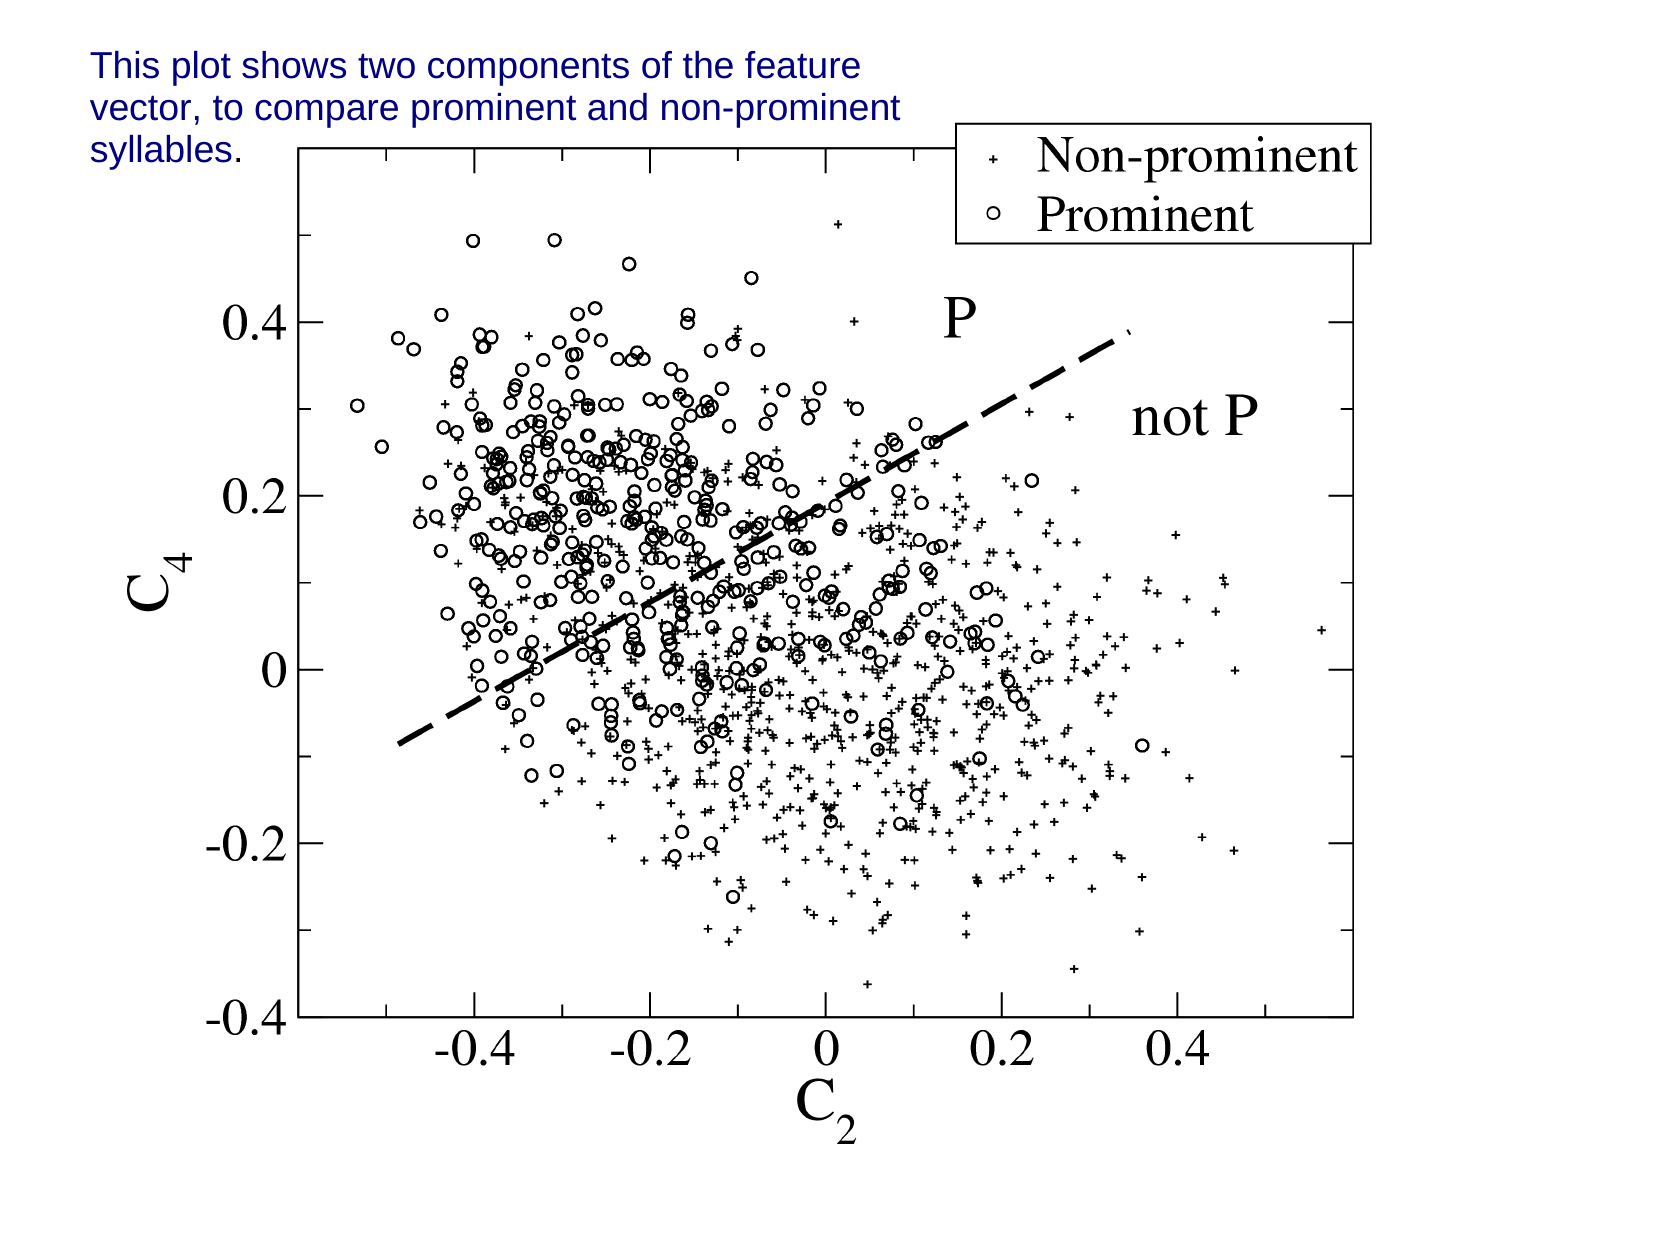

This plot shows two components of the feature vector, to compare prominent and non-prominent syllables.